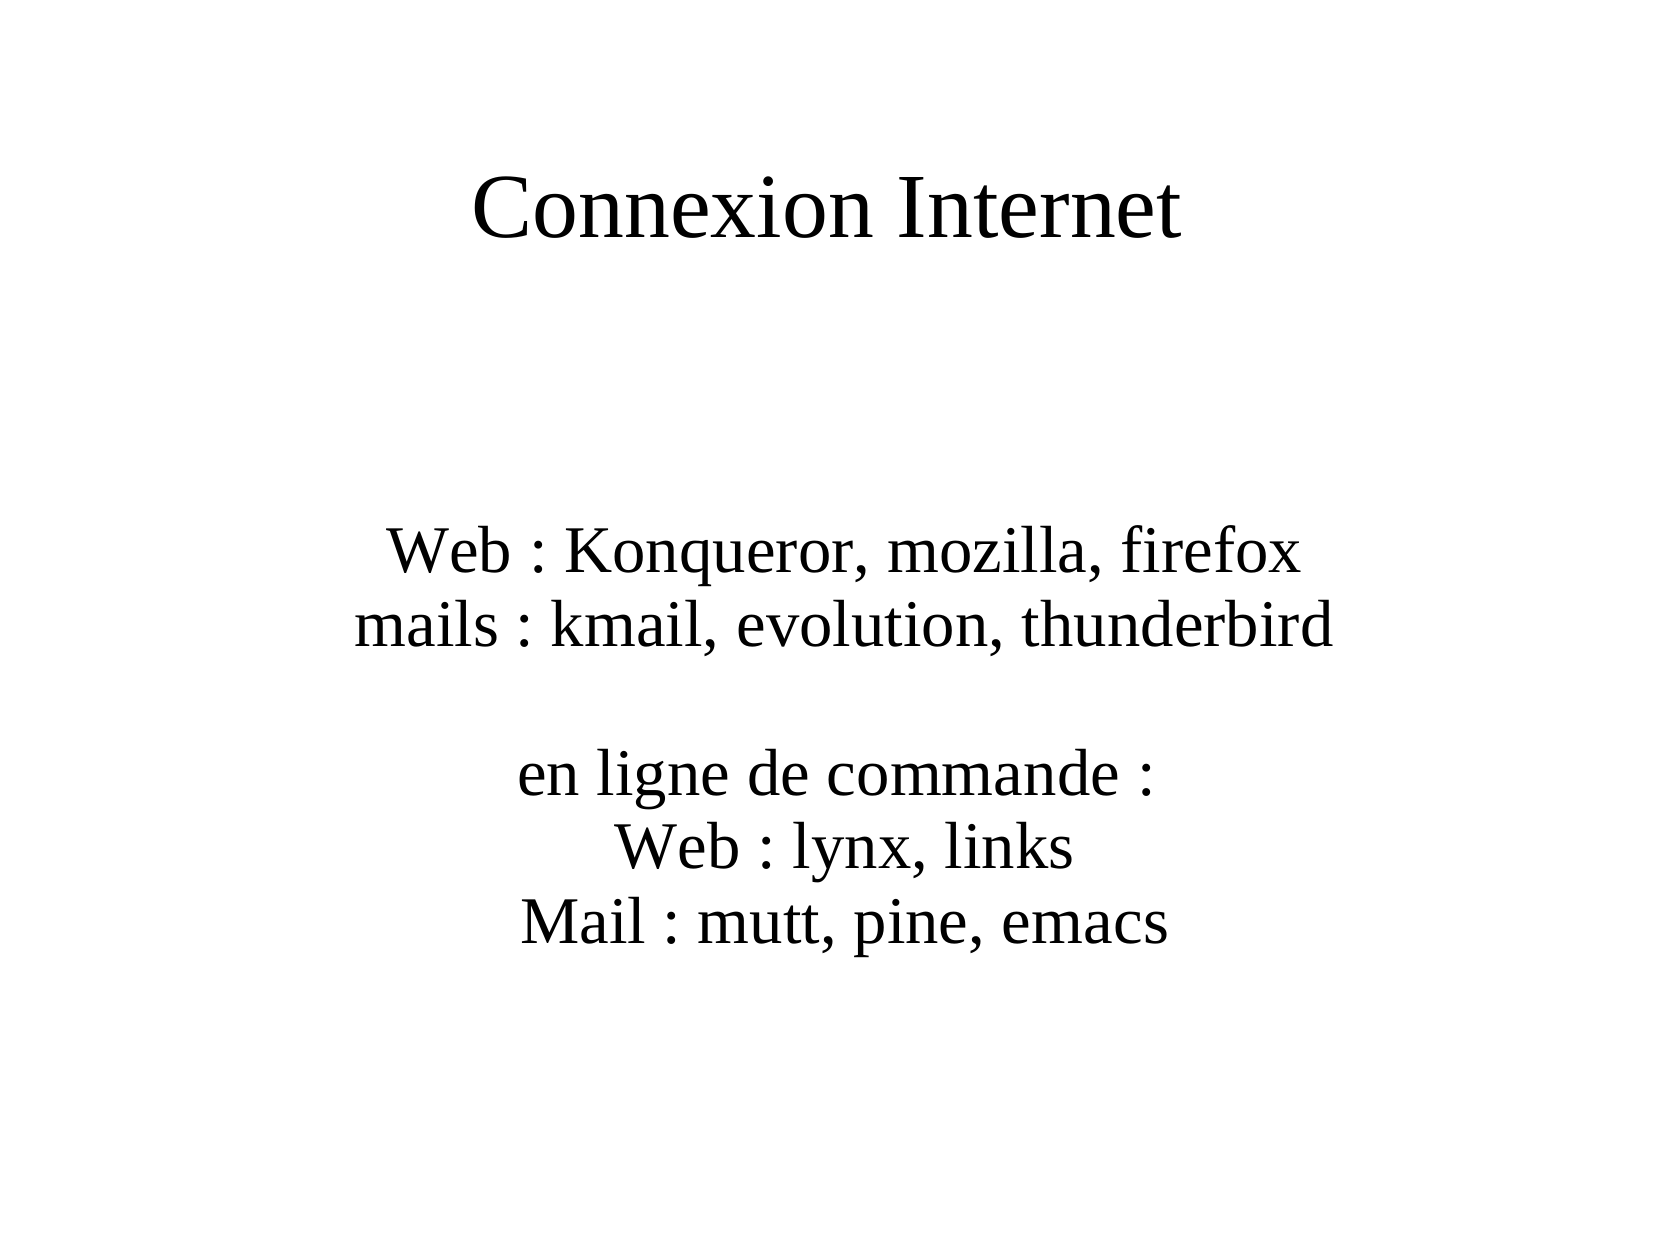

# Connexion Internet
Web : Konqueror, mozilla, firefox
mails : kmail, evolution, thunderbird
en ligne de commande :
Web : lynx, links
Mail : mutt, pine, emacs